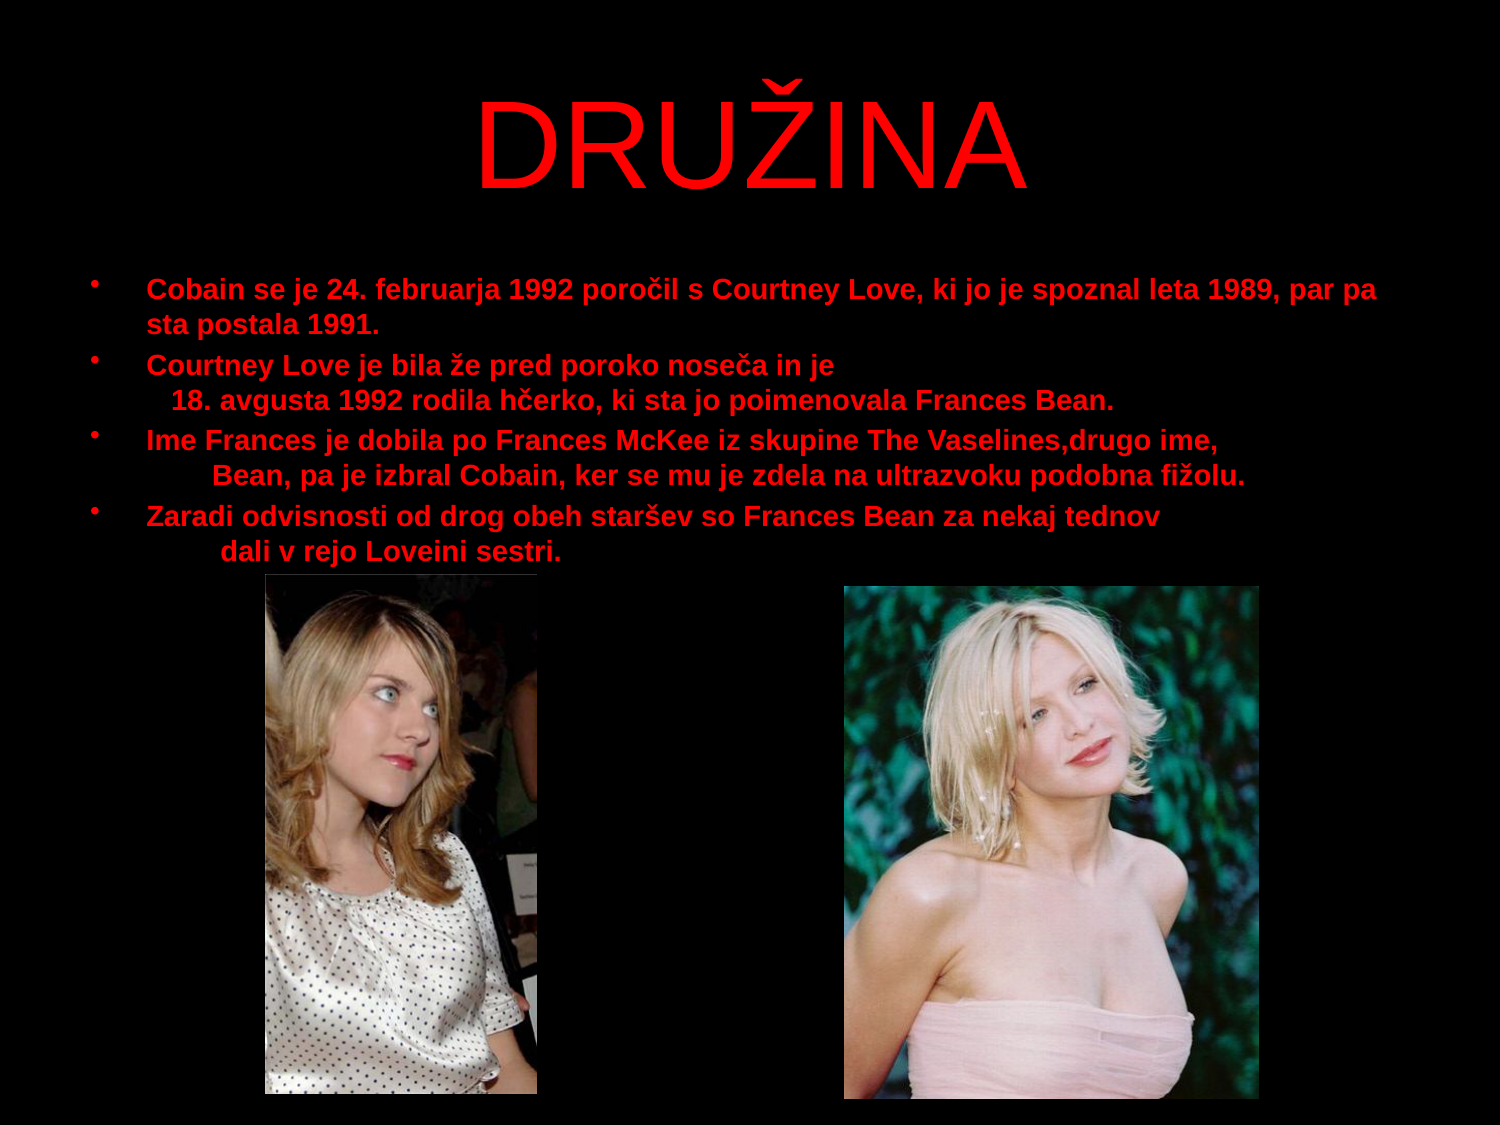

# DRUŽINA
Cobain se je 24. februarja 1992 poročil s Courtney Love, ki jo je spoznal leta 1989, par pa sta postala 1991.
Courtney Love je bila že pred poroko noseča in je 18. avgusta 1992 rodila hčerko, ki sta jo poimenovala Frances Bean.
Ime Frances je dobila po Frances McKee iz skupine The Vaselines,drugo ime, Bean, pa je izbral Cobain, ker se mu je zdela na ultrazvoku podobna fižolu.
Zaradi odvisnosti od drog obeh staršev so Frances Bean za nekaj tednov dali v rejo Loveini sestri.